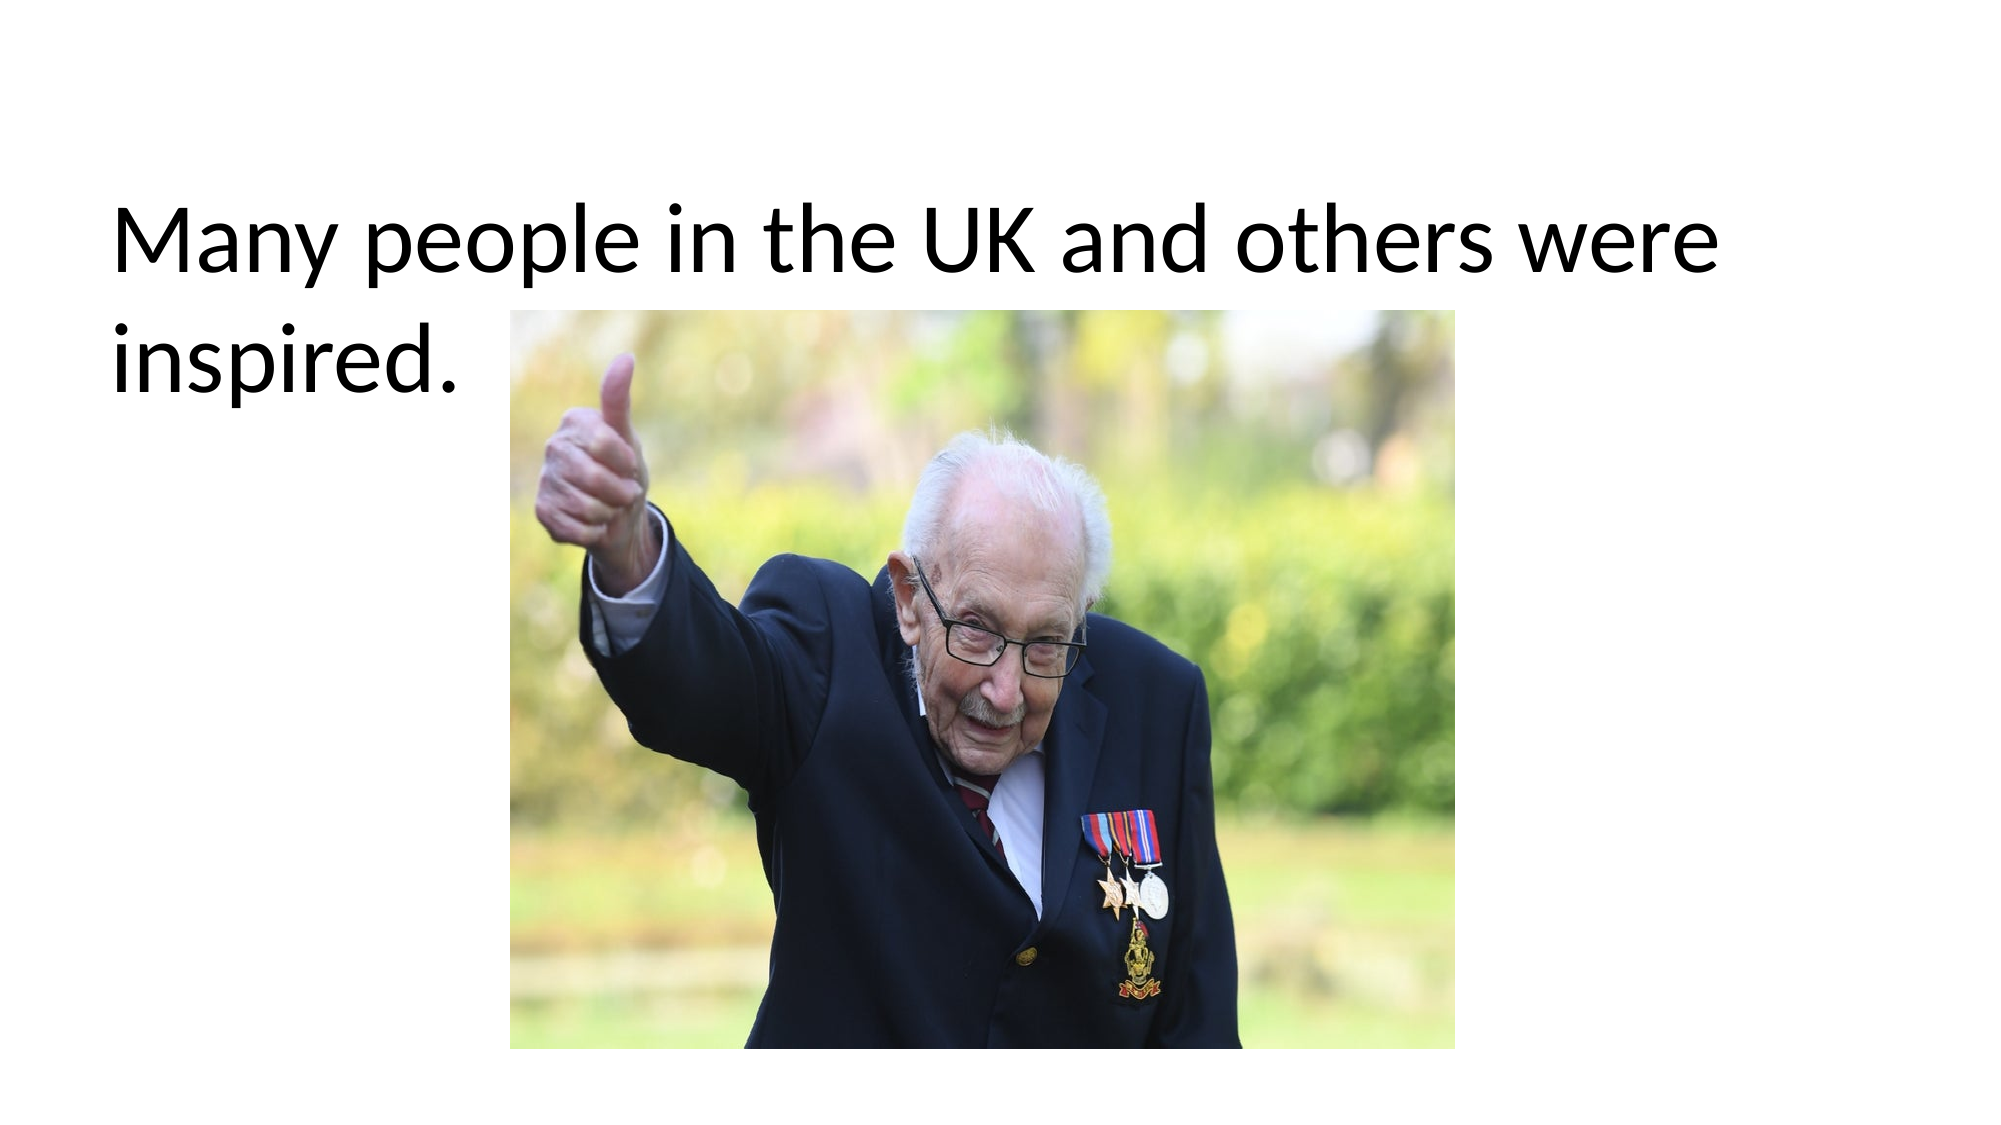

Many people in the UK and others were inspired.